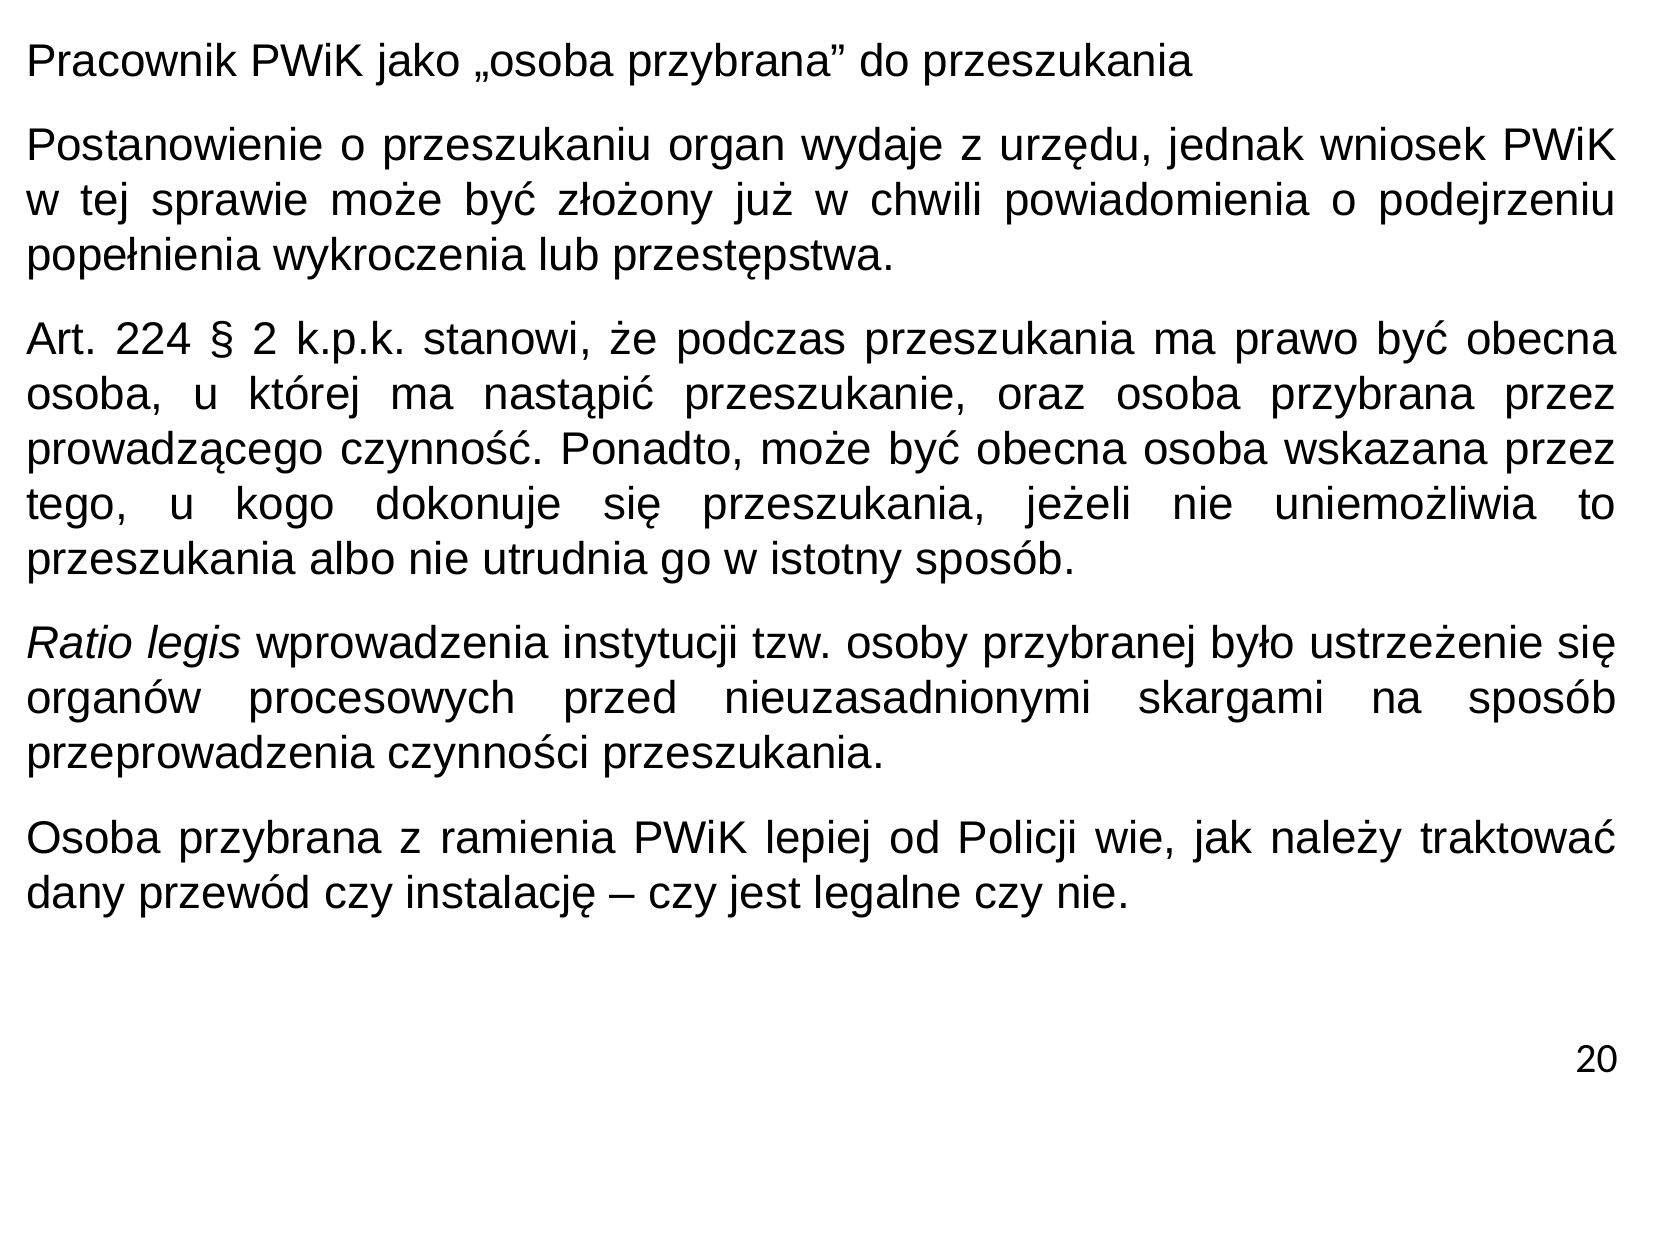

# Pracownik PWiK jako „osoba przybrana” do przeszukania
Postanowienie o przeszukaniu organ wydaje z urzędu, jednak wniosek PWiK w tej sprawie może być złożony już w chwili powiadomienia o podejrzeniu popełnienia wykroczenia lub przestępstwa.
Art. 224 § 2 k.p.k. stanowi, że podczas przeszukania ma prawo być obecna osoba, u której ma nastąpić przeszukanie, oraz osoba przybrana przez prowadzącego czynność. Ponadto, może być obecna osoba wskazana przez tego, u kogo dokonuje się przeszukania, jeżeli nie uniemożliwia to przeszukania albo nie utrudnia go w istotny sposób.
Ratio legis wprowadzenia instytucji tzw. osoby przybranej było ustrzeżenie się organów procesowych przed nieuzasadnionymi skargami na sposób przeprowadzenia czynności przeszukania.
Osoba przybrana z ramienia PWiK lepiej od Policji wie, jak należy traktować dany przewód czy instalację – czy jest legalne czy nie.
20